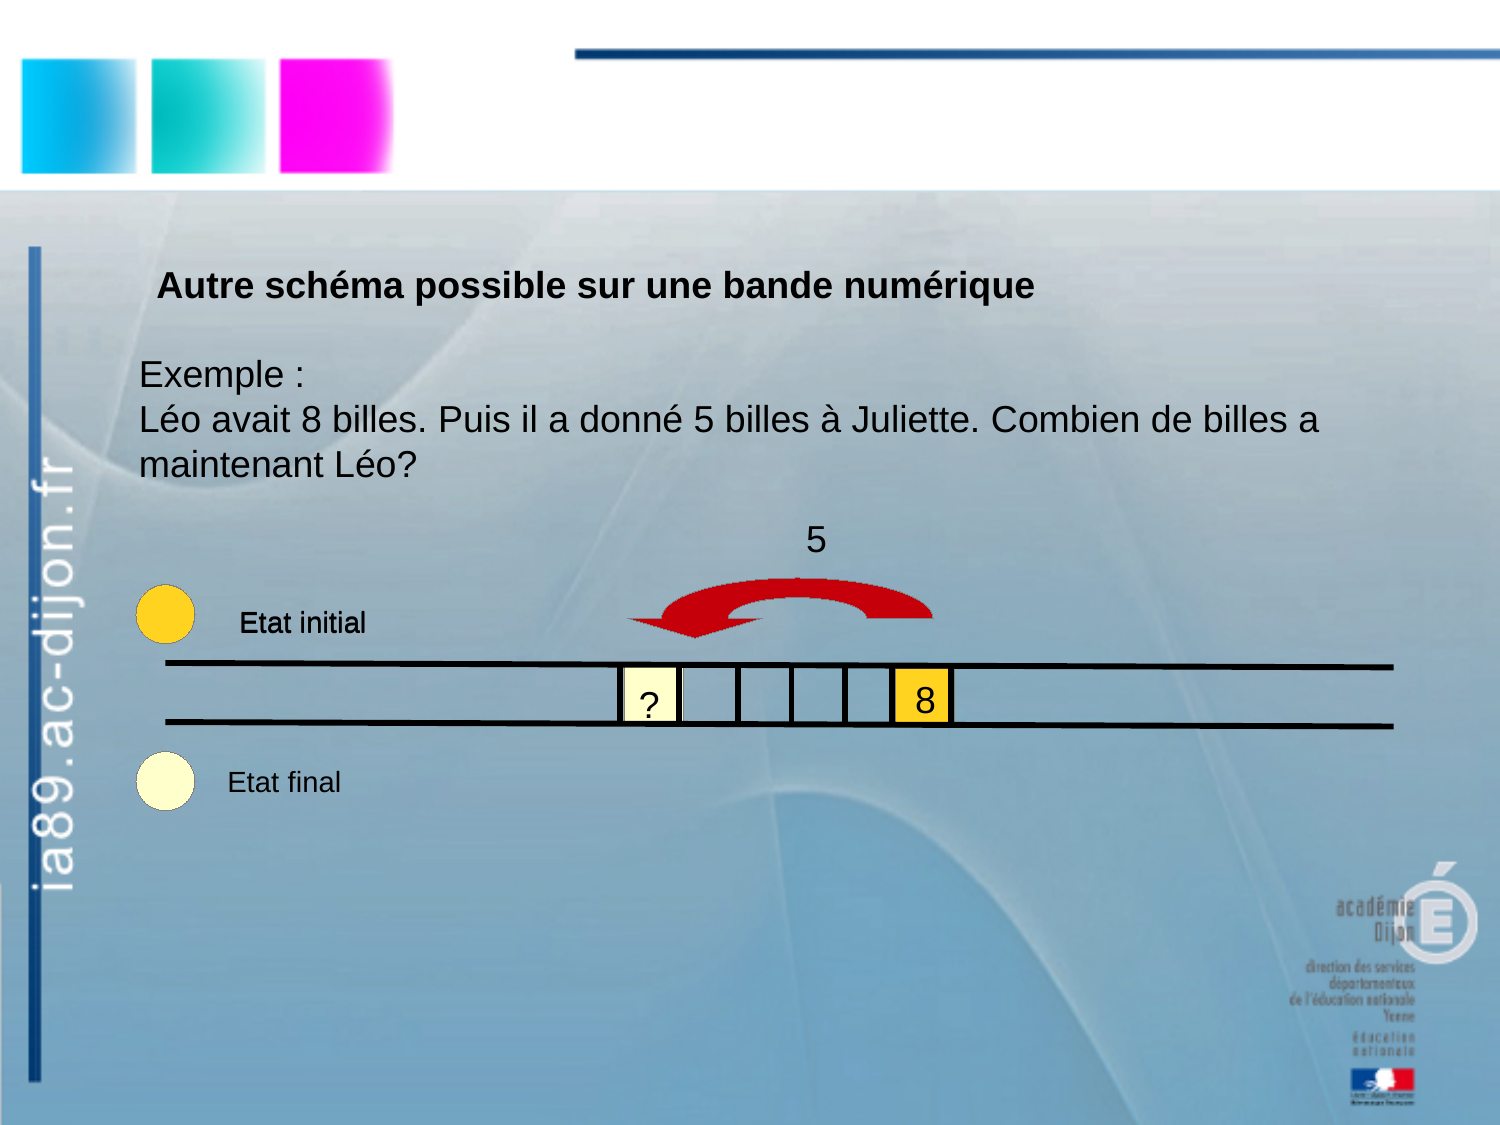

Autre schéma possible sur une bande numérique
Exemple :
Léo avait 8 billes. Puis il a donné 5 billes à Juliette. Combien de billes a maintenant Léo?
5
Etat initial
Etat initial
8
?
Etat final